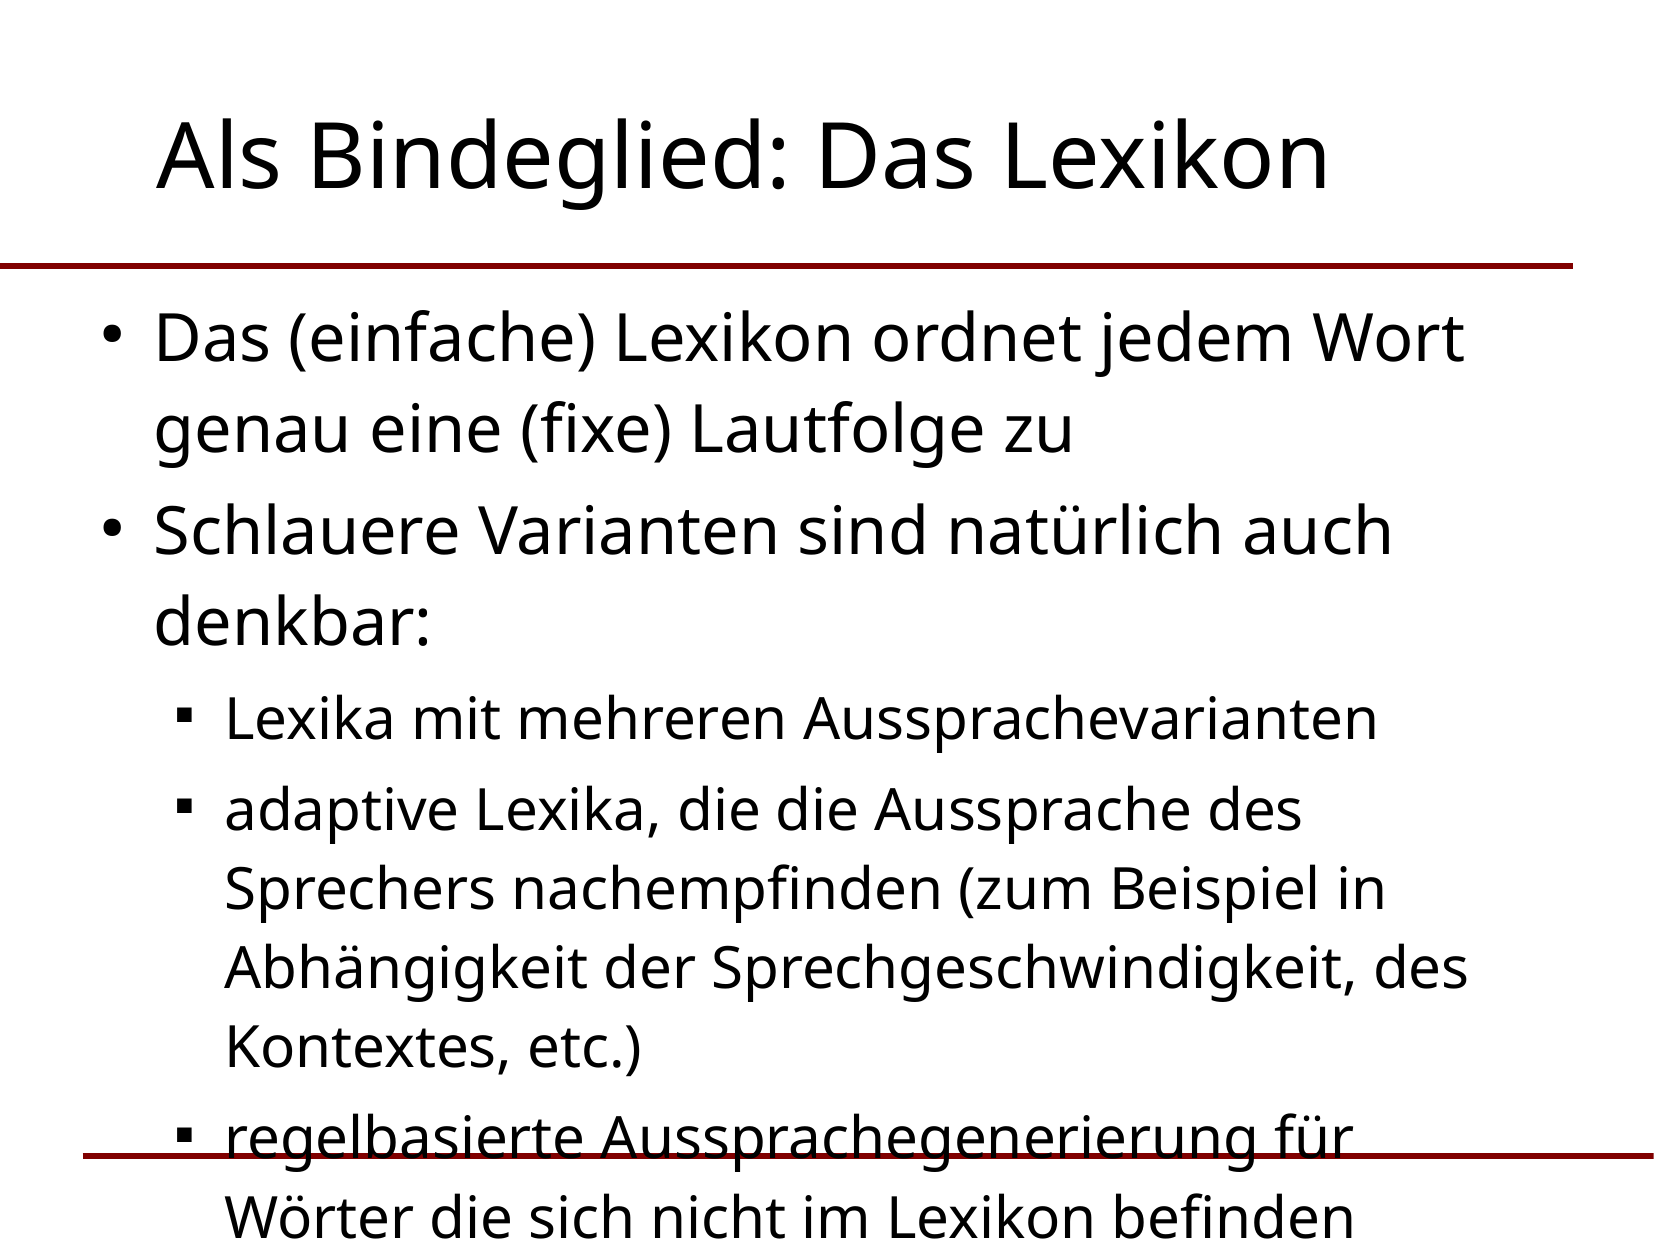

# Als Bindeglied: Das Lexikon
Das (einfache) Lexikon ordnet jedem Wort genau eine (fixe) Lautfolge zu
Schlauere Varianten sind natürlich auch denkbar:
Lexika mit mehreren Aussprachevarianten
adaptive Lexika, die die Aussprache des Sprechers nachempfinden (zum Beispiel in Abhängigkeit der Sprechgeschwindigkeit, des Kontextes, etc.)
regelbasierte Aussprachegenerierung für
Wörter die sich nicht im Lexikon befinden
Eigenständige Umsetzung phonologischer Regeln